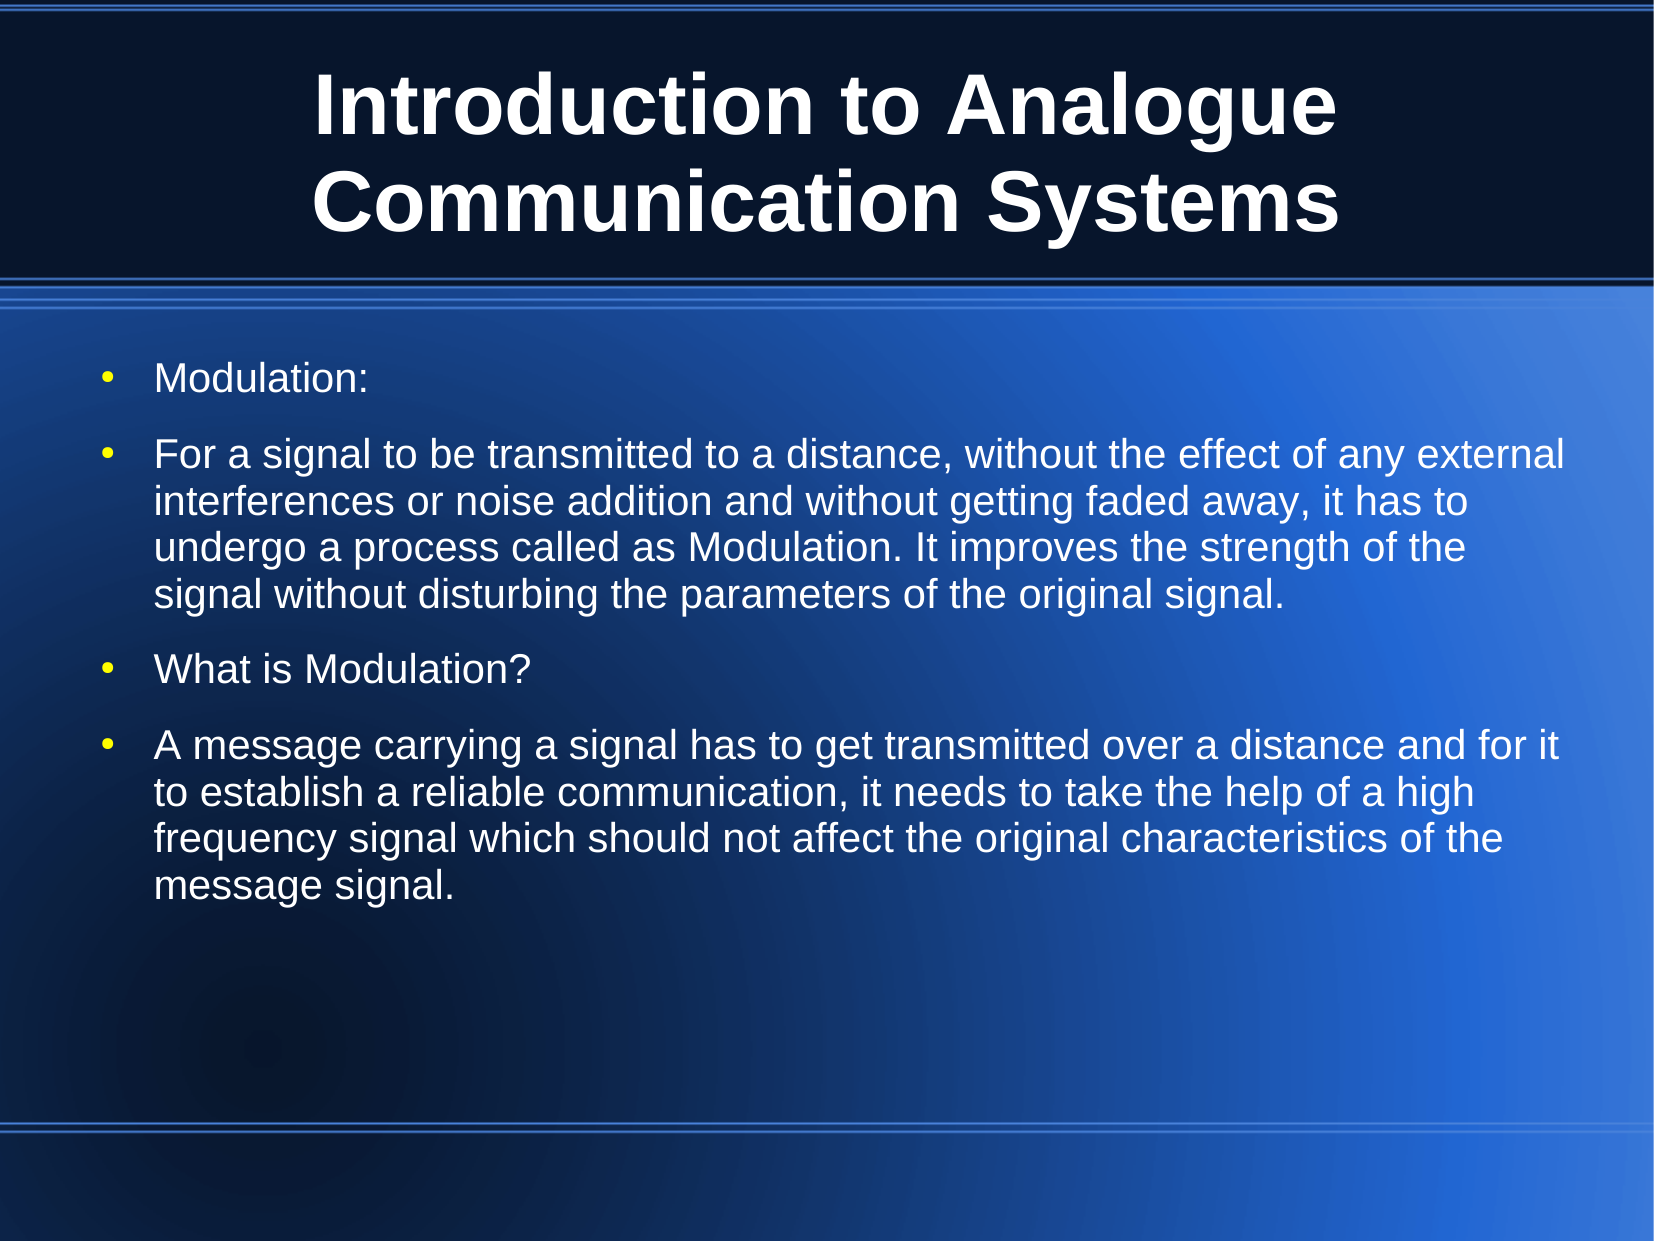

# Introduction to Analogue Communication Systems
Modulation:
For a signal to be transmitted to a distance, without the effect of any external interferences or noise addition and without getting faded away, it has to undergo a process called as Modulation. It improves the strength of the signal without disturbing the parameters of the original signal.
What is Modulation?
A message carrying a signal has to get transmitted over a distance and for it to establish a reliable communication, it needs to take the help of a high frequency signal which should not affect the original characteristics of the message signal.